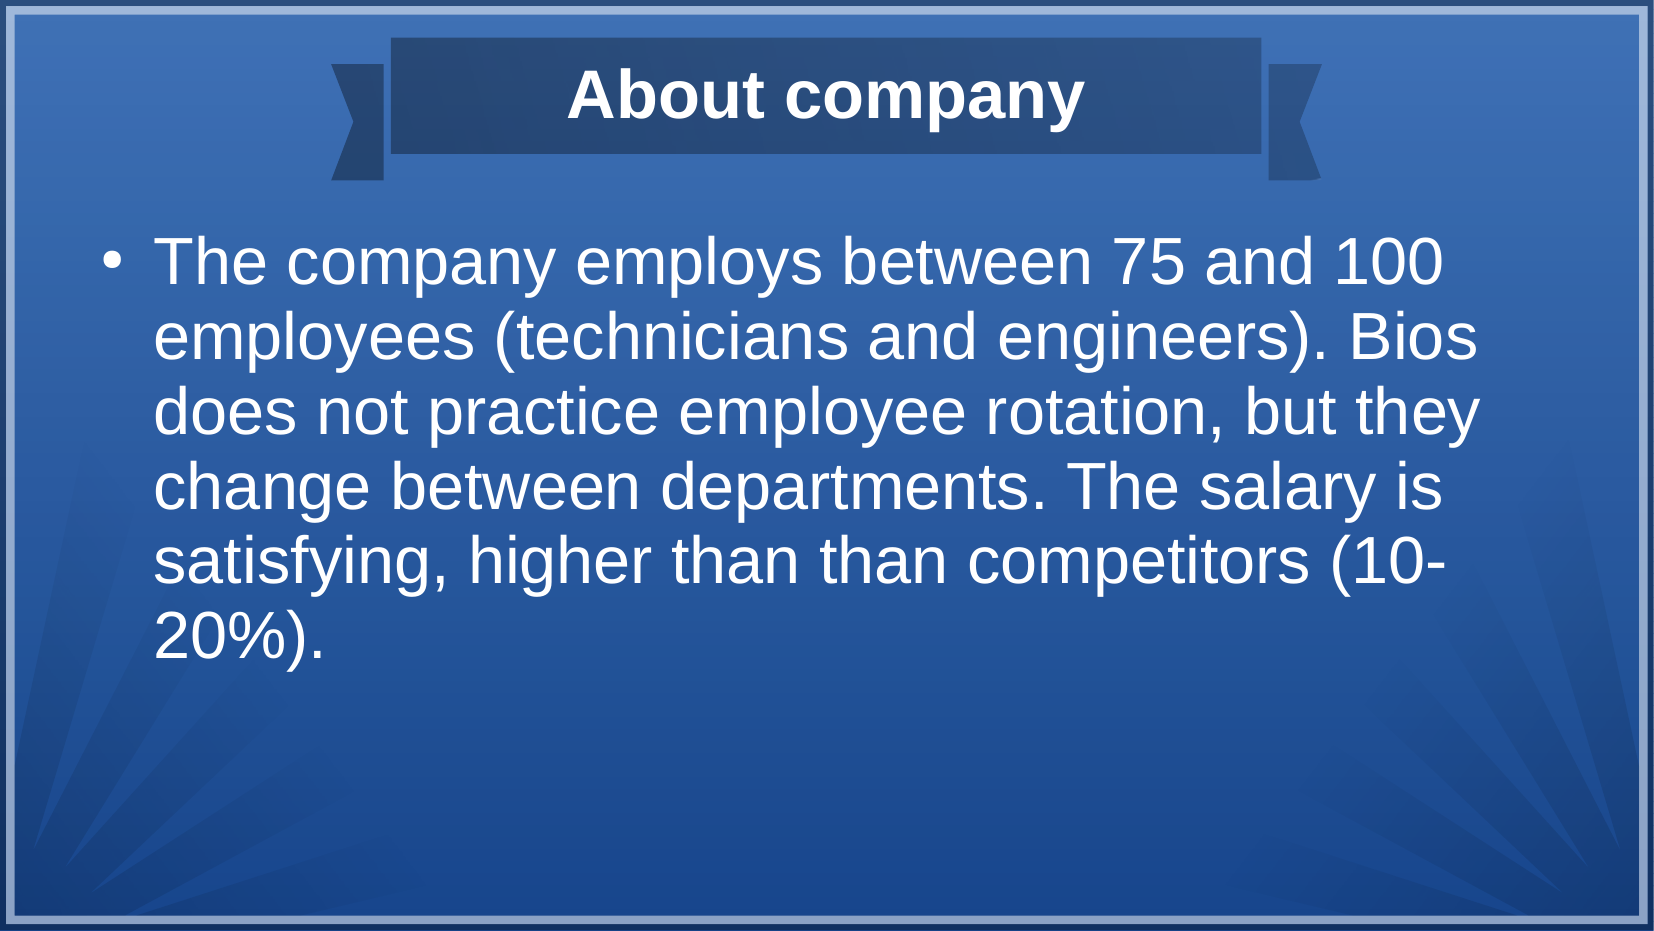

# About company
The company employs between 75 and 100 employees (technicians and engineers). Bios does not practice employee rotation, but they change between departments. The salary is satisfying, higher than than competitors (10-20%).